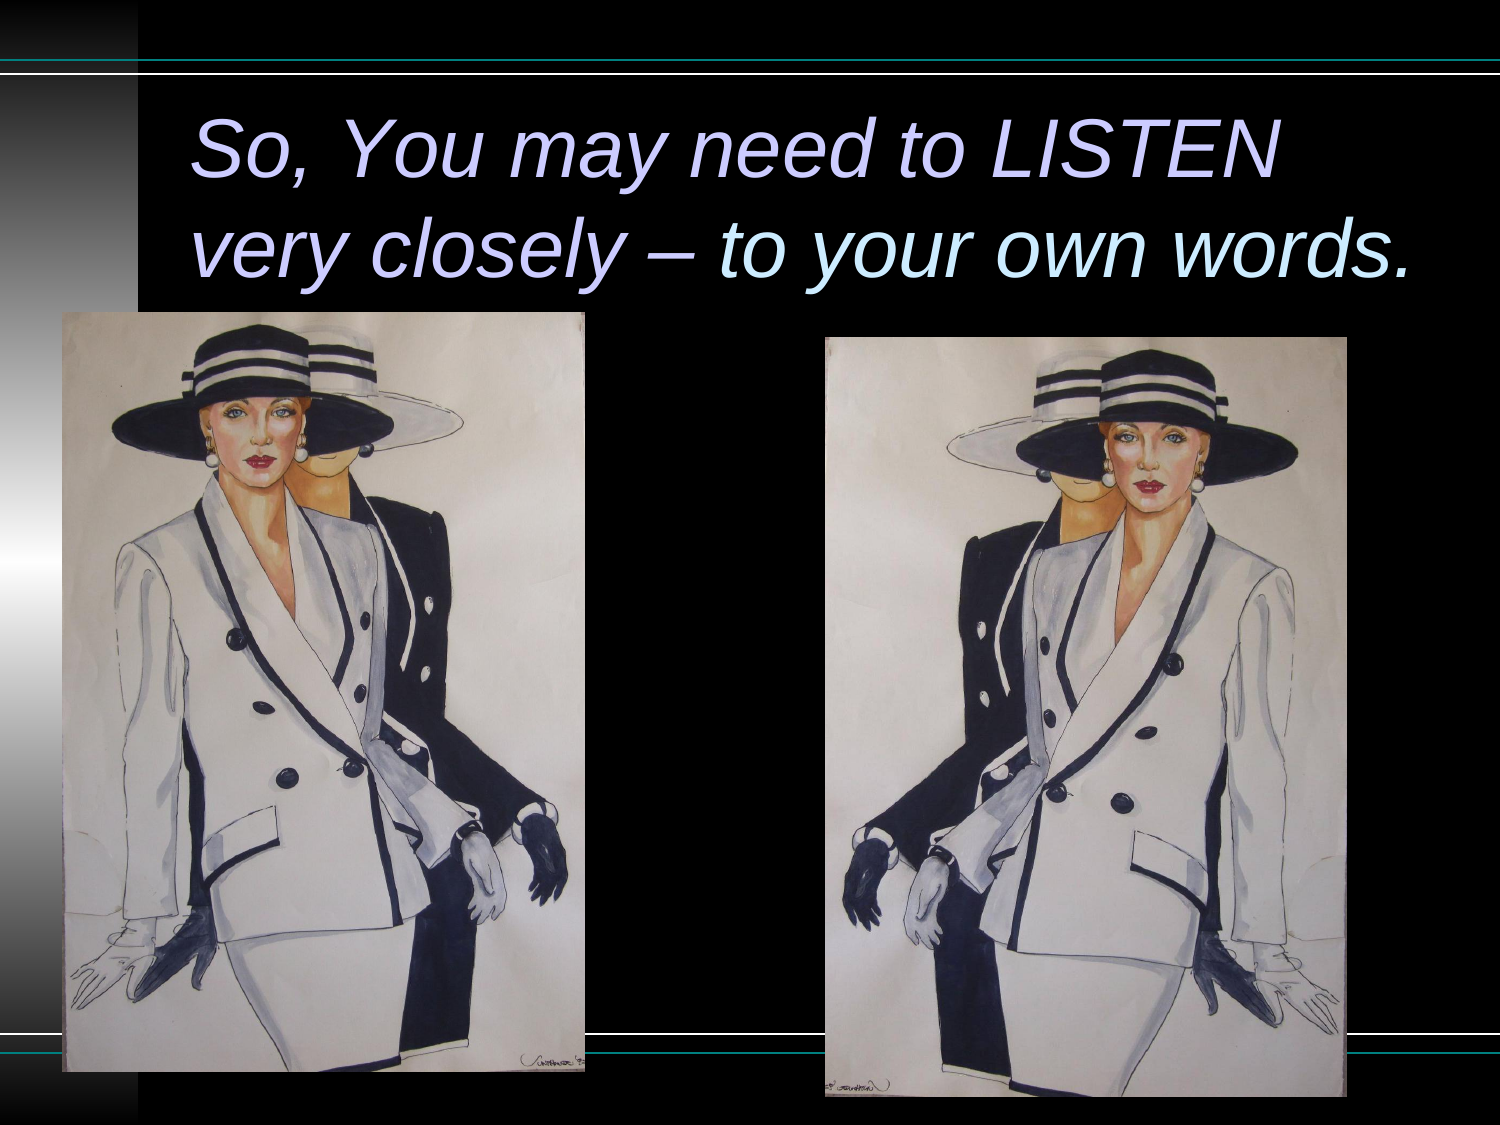

# So, You may need to LISTEN very closely – to your own words.